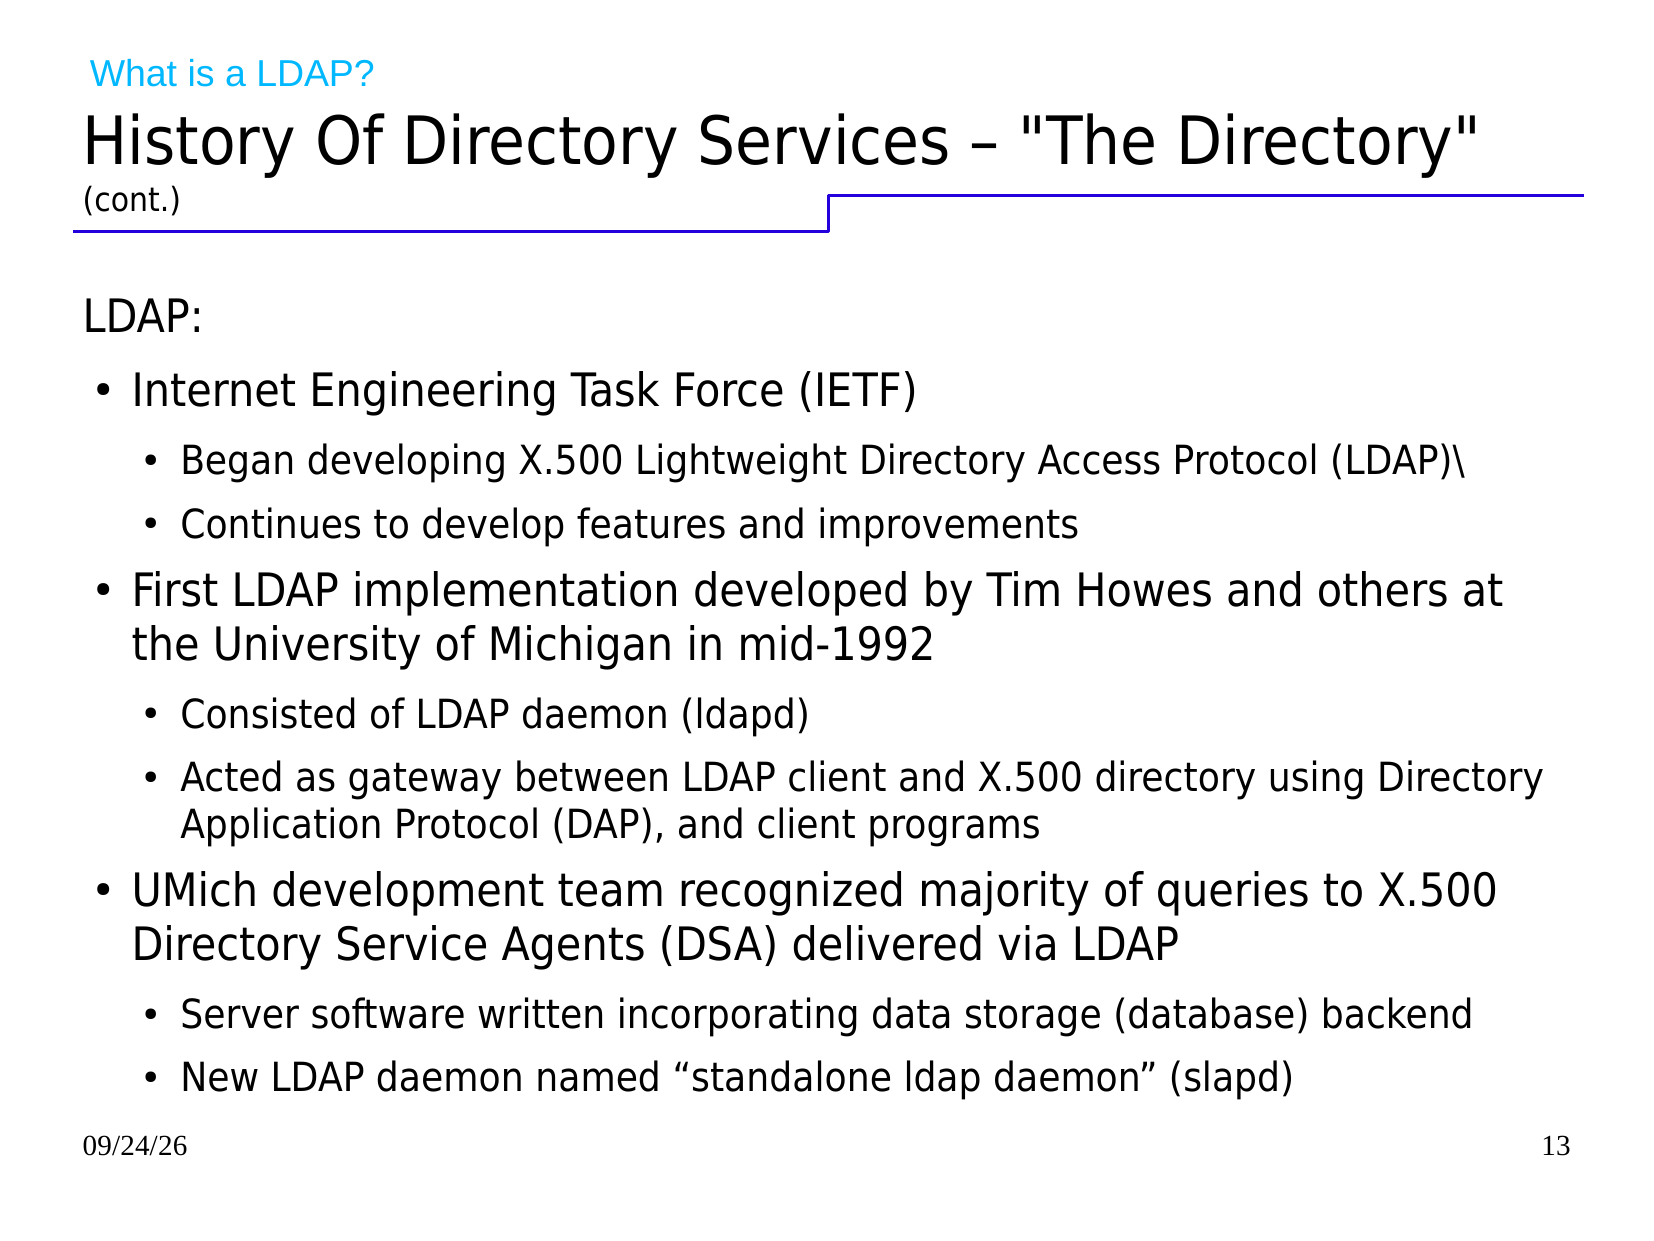

What is a LDAP?
# History Of Directory Services – "The Directory" (cont.)
LDAP:
Internet Engineering Task Force (IETF)
Began developing X.500 Lightweight Directory Access Protocol (LDAP)\
Continues to develop features and improvements
First LDAP implementation developed by Tim Howes and others at the University of Michigan in mid-1992
Consisted of LDAP daemon (ldapd)
Acted as gateway between LDAP client and X.500 directory using Directory Application Protocol (DAP), and client programs
UMich development team recognized majority of queries to X.500 Directory Service Agents (DSA) delivered via LDAP
Server software written incorporating data storage (database) backend
New LDAP daemon named “standalone ldap daemon” (slapd)
13